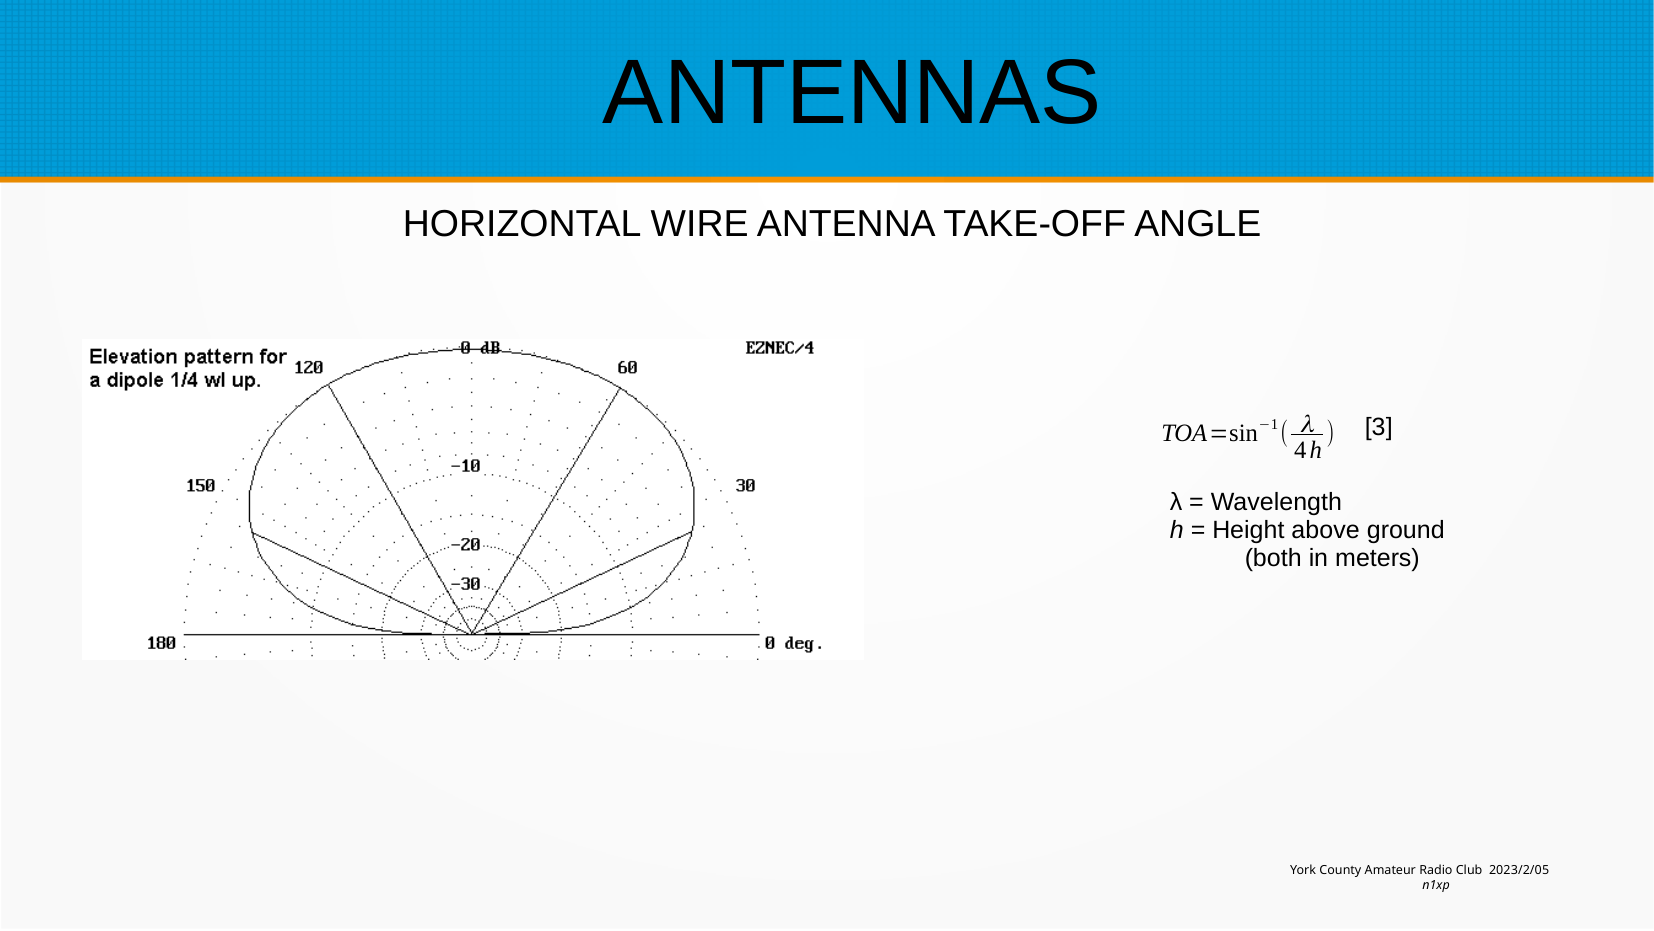

ANTENNAS
HORIZONTAL WIRE ANTENNA TAKE-OFF ANGLE
[3]
λ = Wavelength
h = Height above ground 	(both in meters)
York County Amateur Radio Club 2023/2/05
n1xp